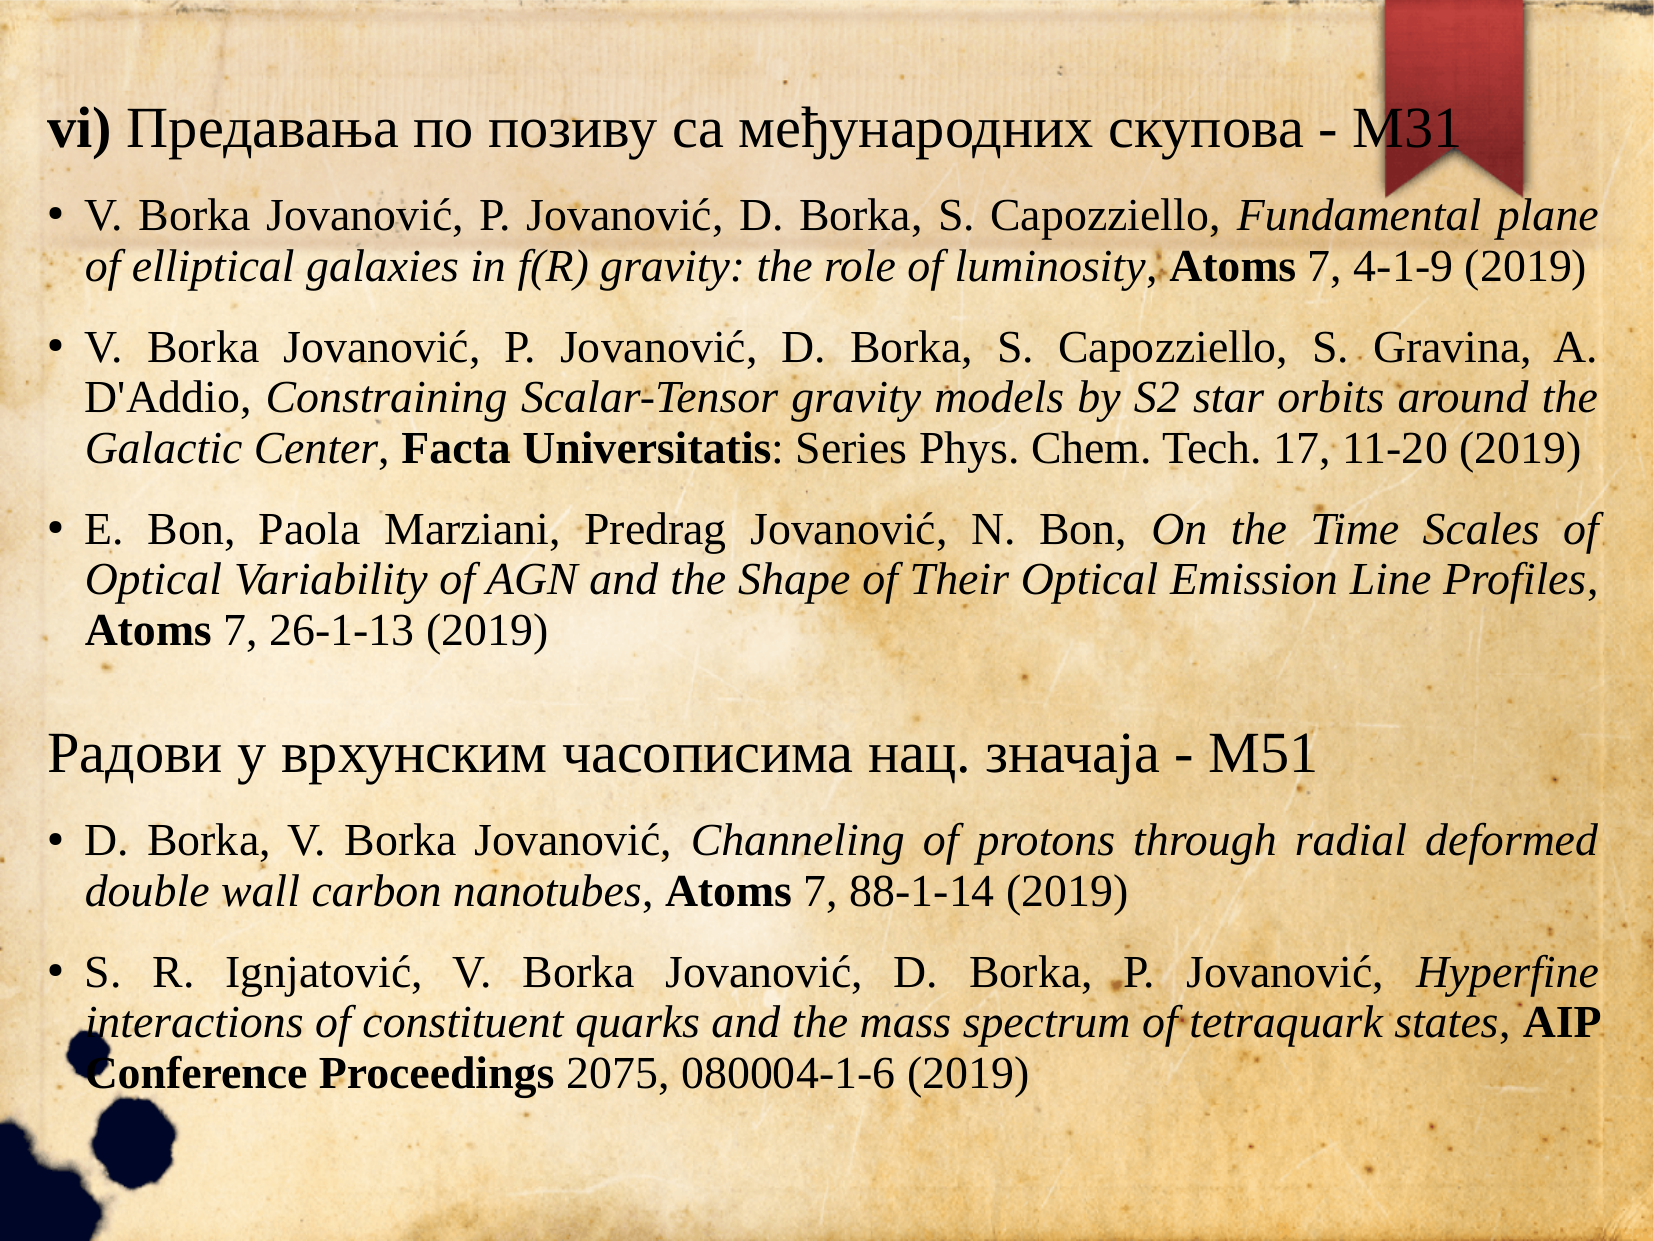

# vi) Предавања по позиву са међународних скупова - М31
V. Borka Jovanović, P. Jovanović, D. Borka, S. Capozziello, Fundamental plane of elliptical galaxies in f(R) gravity: the role of luminosity, Atoms 7, 4-1-9 (2019)
V. Borka Jovanović, P. Jovanović, D. Borka, S. Capozziello, S. Gravina, A. D'Addio, Constraining Scalar-Tensor gravity models by S2 star orbits around the Galactic Center, Facta Universitatis: Series Phys. Chem. Tech. 17, 11-20 (2019)
E. Bon, Paola Marziani, Predrag Jovanović, N. Bon, On the Time Scales of Optical Variability of AGN and the Shape of Their Optical Emission Line Profiles, Atoms 7, 26-1-13 (2019)
Радови у врхунским часописима нац. значаја - М51
D. Borka, V. Borka Jovanović, Channeling of protons through radial deformed double wall carbon nanotubes, Atoms 7, 88-1-14 (2019)
S. R. Ignjatović, V. Borka Jovanović, D. Borka, P. Jovanović, Hyperfine interactions of constituent quarks and the mass spectrum of tetraquark states, AIP Conference Proceedings 2075, 080004-1-6 (2019)